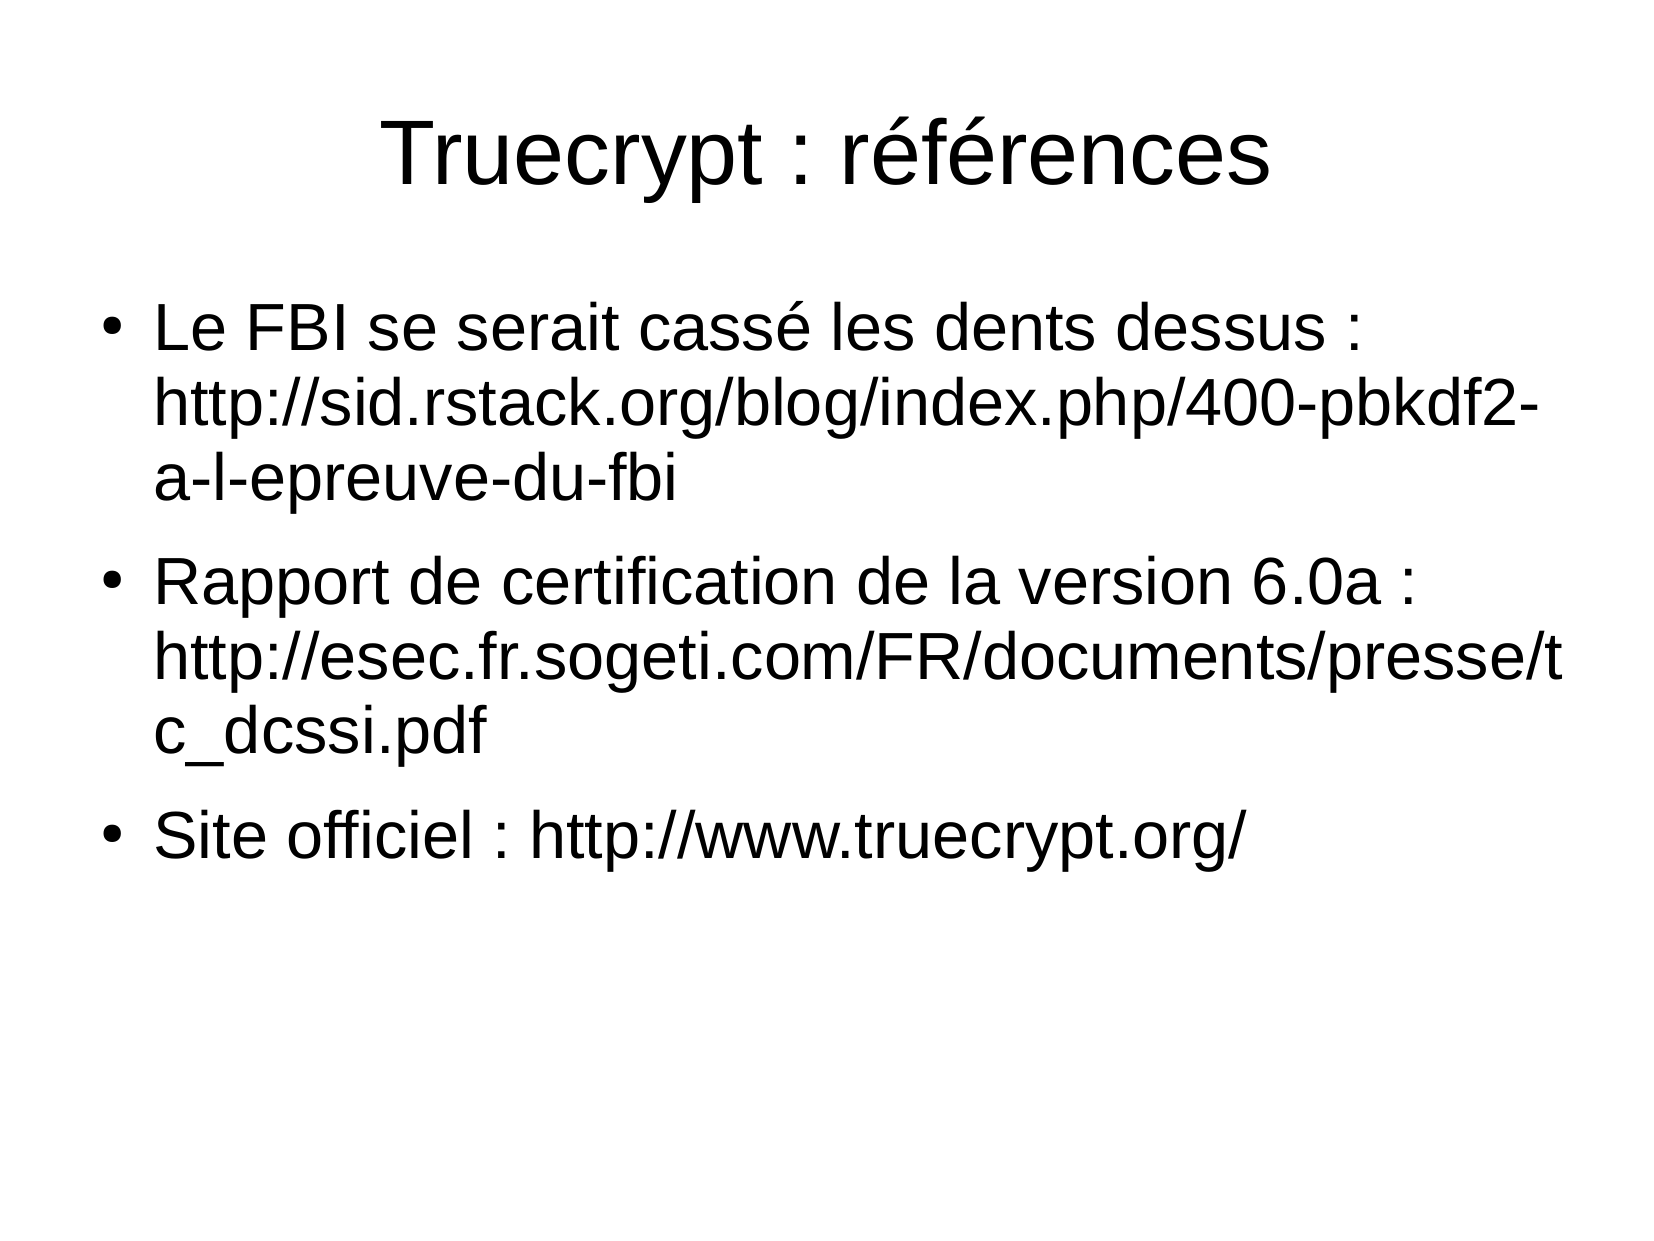

# Truecrypt : références
Le FBI se serait cassé les dents dessus : http://sid.rstack.org/blog/index.php/400-pbkdf2-a-l-epreuve-du-fbi
Rapport de certification de la version 6.0a : http://esec.fr.sogeti.com/FR/documents/presse/tc_dcssi.pdf
Site officiel : http://www.truecrypt.org/